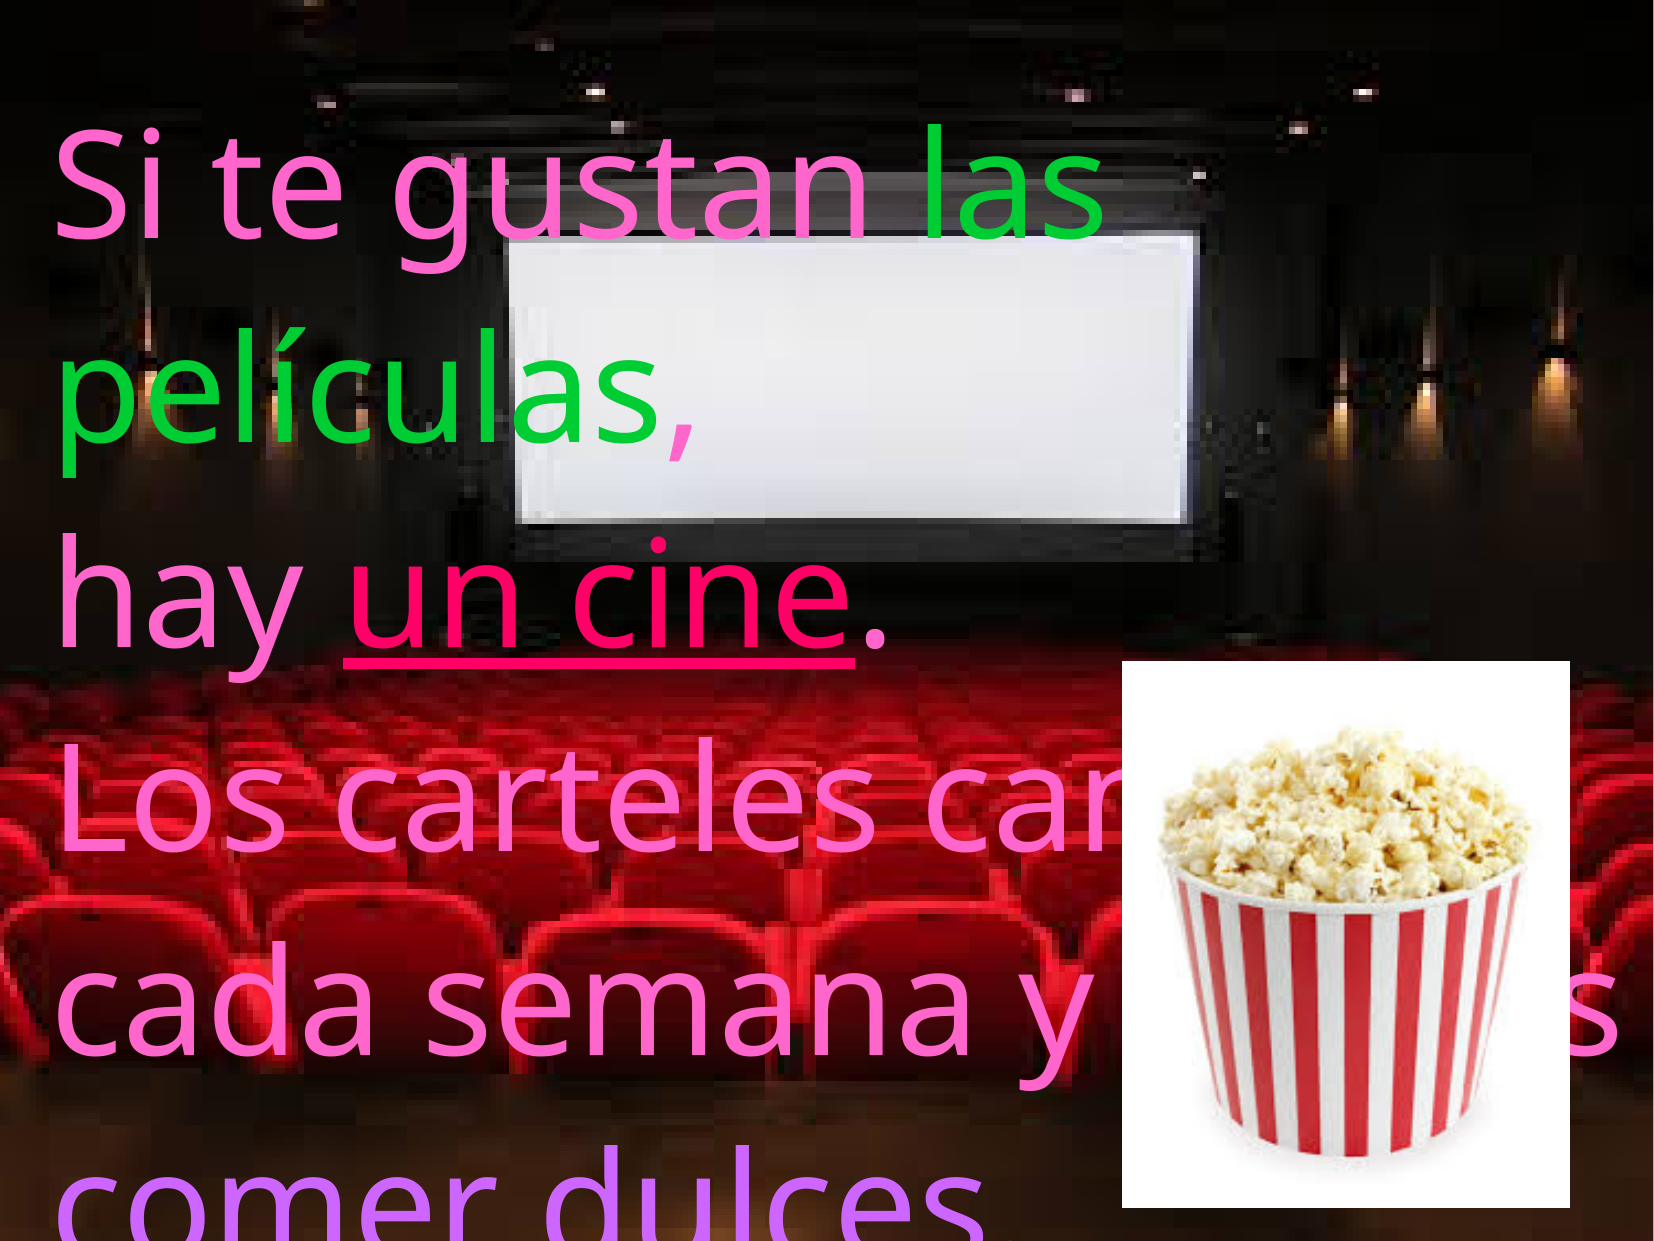

Si te gustan las películas,
hay un cine.
Los carteles cambian cada semana y podrás comer dulces.
¡Buenas películas !